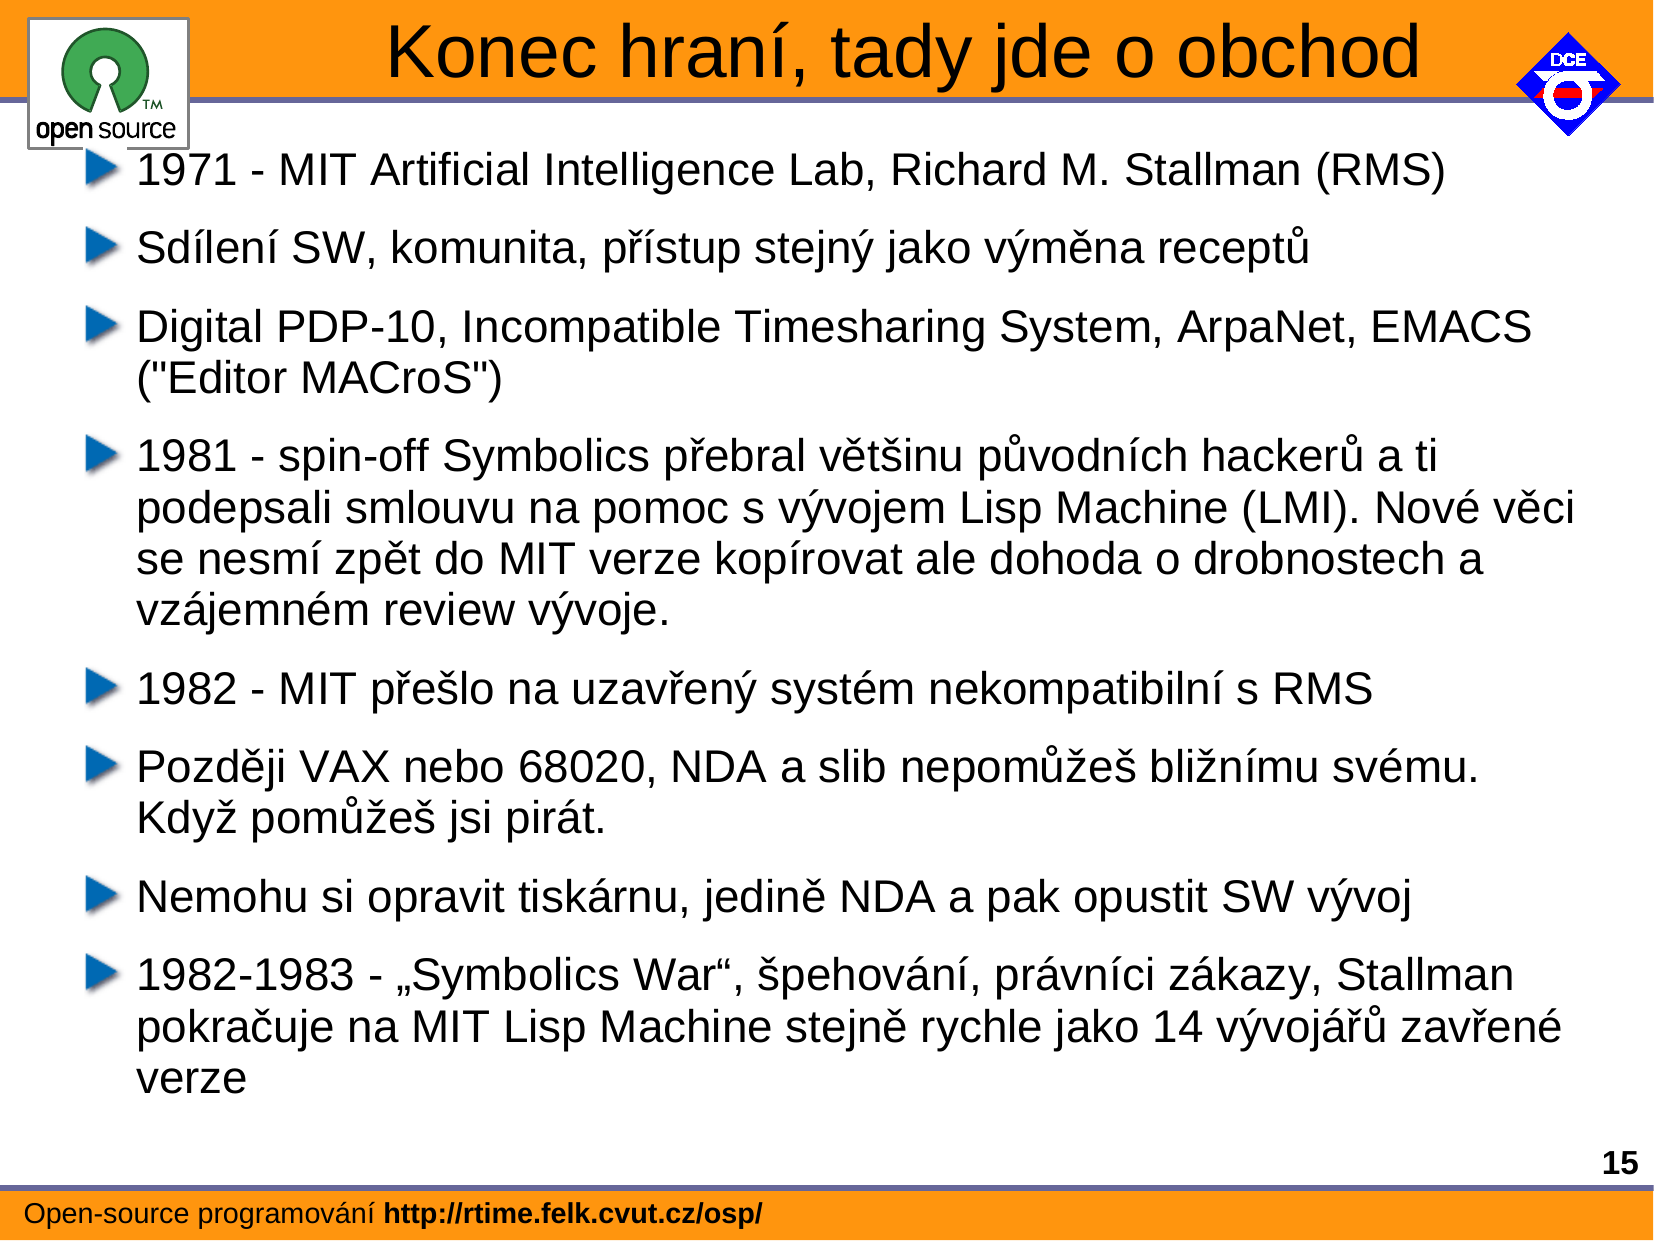

# Konec hraní, tady jde o obchod
1971 - MIT Artificial Intelligence Lab, Richard M. Stallman (RMS)
Sdílení SW, komunita, přístup stejný jako výměna receptů
Digital PDP-10, Incompatible Timesharing System, ArpaNet, EMACS ("Editor MACroS")
1981 - spin-off Symbolics přebral většinu původních hackerů a ti podepsali smlouvu na pomoc s vývojem Lisp Machine (LMI). Nové věci se nesmí zpět do MIT verze kopírovat ale dohoda o drobnostech a vzájemném review vývoje.
1982 - MIT přešlo na uzavřený systém nekompatibilní s RMS
Později VAX nebo 68020, NDA a slib nepomůžeš bližnímu svému. Když pomůžeš jsi pirát.
Nemohu si opravit tiskárnu, jedině NDA a pak opustit SW vývoj
1982-1983 - „Symbolics War“, špehování, právníci zákazy, Stallman pokračuje na MIT Lisp Machine stejně rychle jako 14 vývojářů zavřené verze